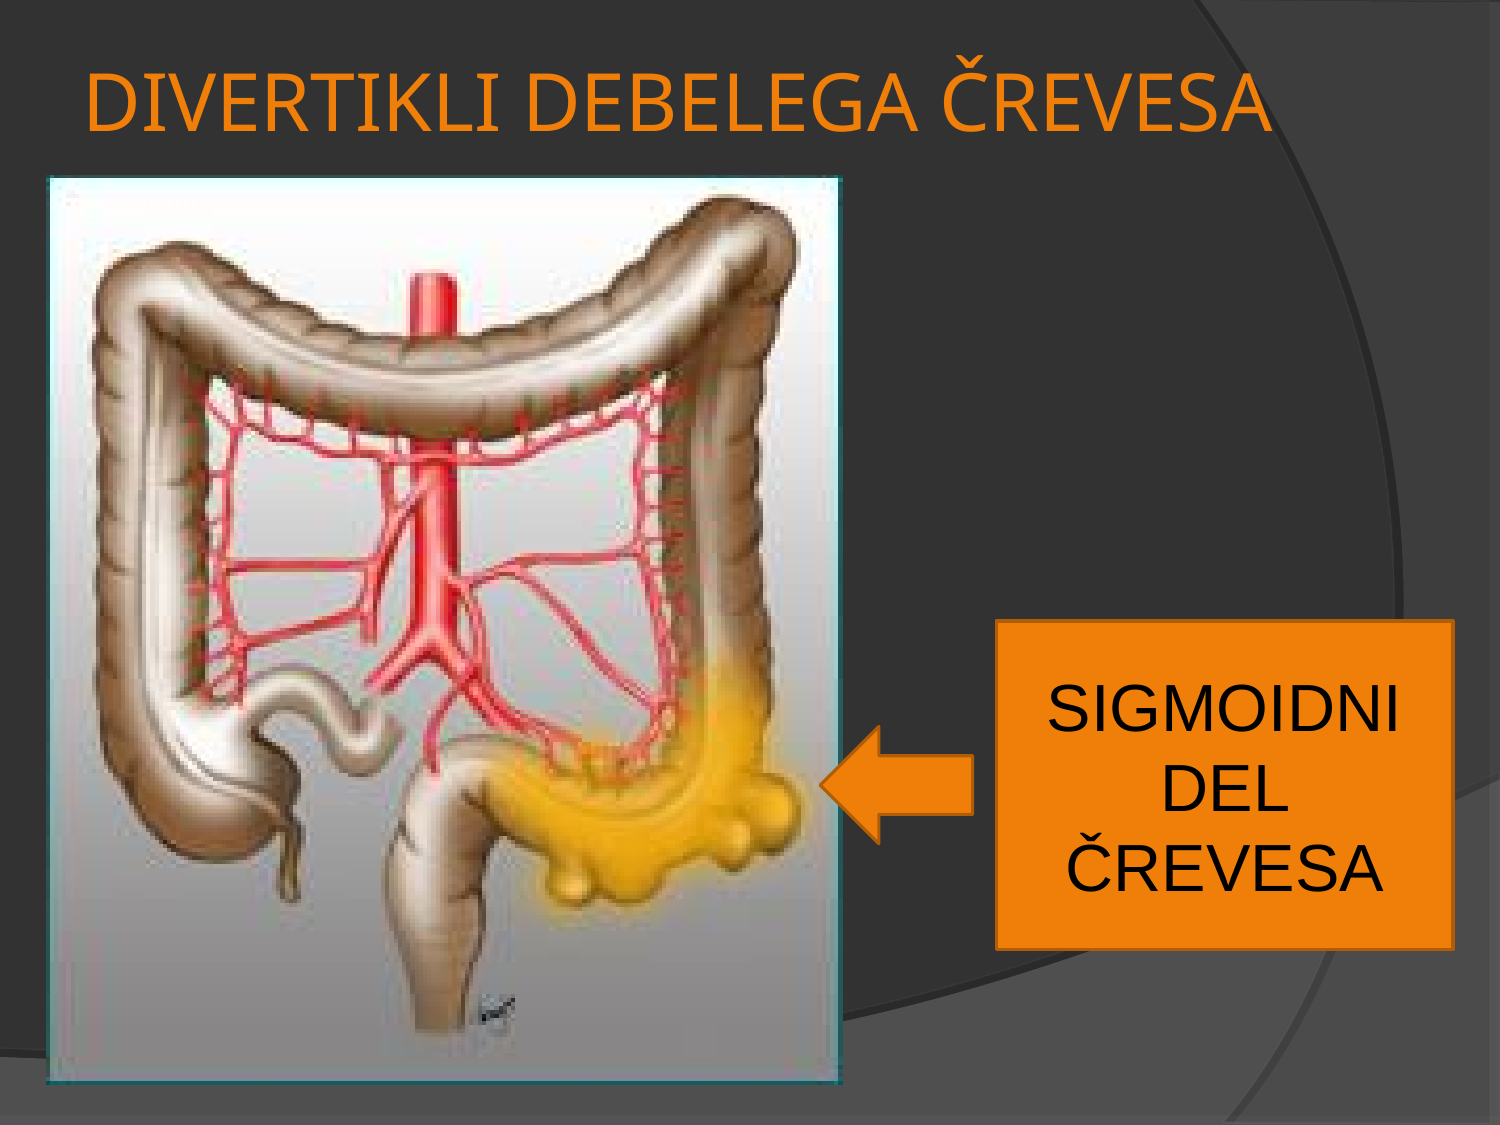

# DIVERTIKLI DEBELEGA ČREVESA
SIGMOIDNI DEL ČREVESA